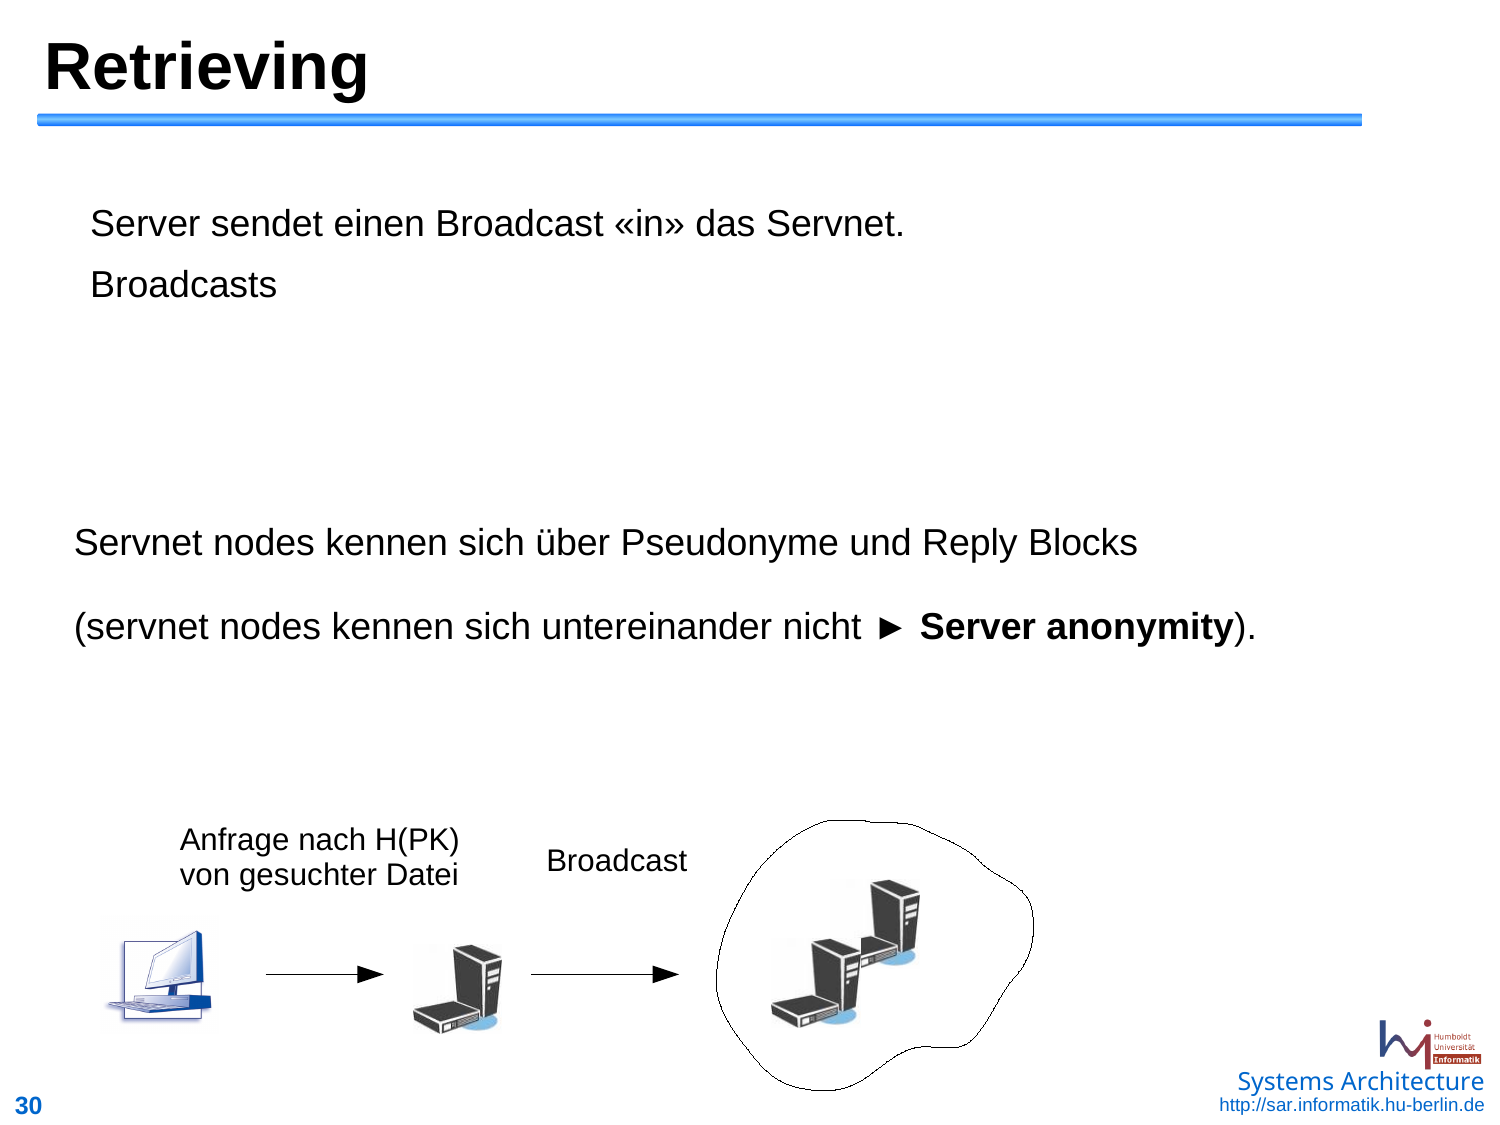

# Retrieving
 Server sendet einen Broadcast «in» das Servnet.
 Broadcasts
Servnet nodes kennen sich über Pseudonyme und Reply Blocks
(servnet nodes kennen sich untereinander nicht ► Server anonymity).
Anfrage nach H(PK)
von gesuchter Datei
Broadcast